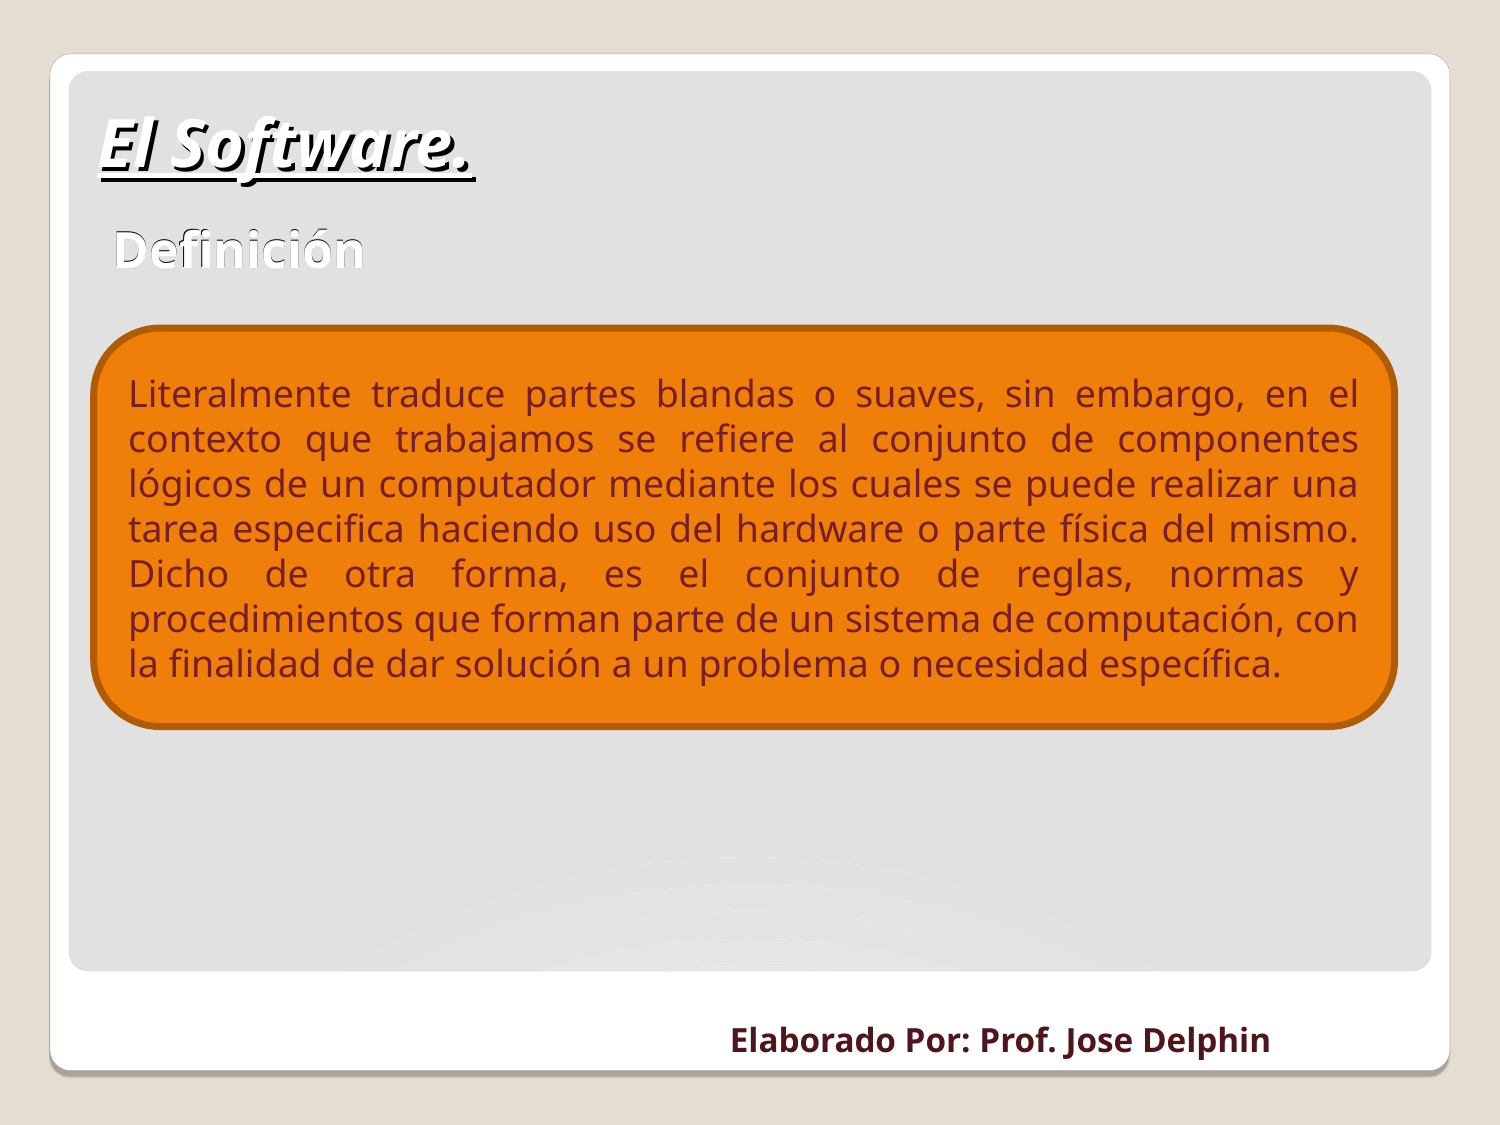

El Software.
Definición
Literalmente traduce partes blandas o suaves, sin embargo, en el contexto que trabajamos se refiere al conjunto de componentes lógicos de un computador mediante los cuales se puede realizar una tarea especifica haciendo uso del hardware o parte física del mismo. Dicho de otra forma, es el conjunto de reglas, normas y procedimientos que forman parte de un sistema de computación, con la finalidad de dar solución a un problema o necesidad específica.
Elaborado Por: Prof. Jose Delphin